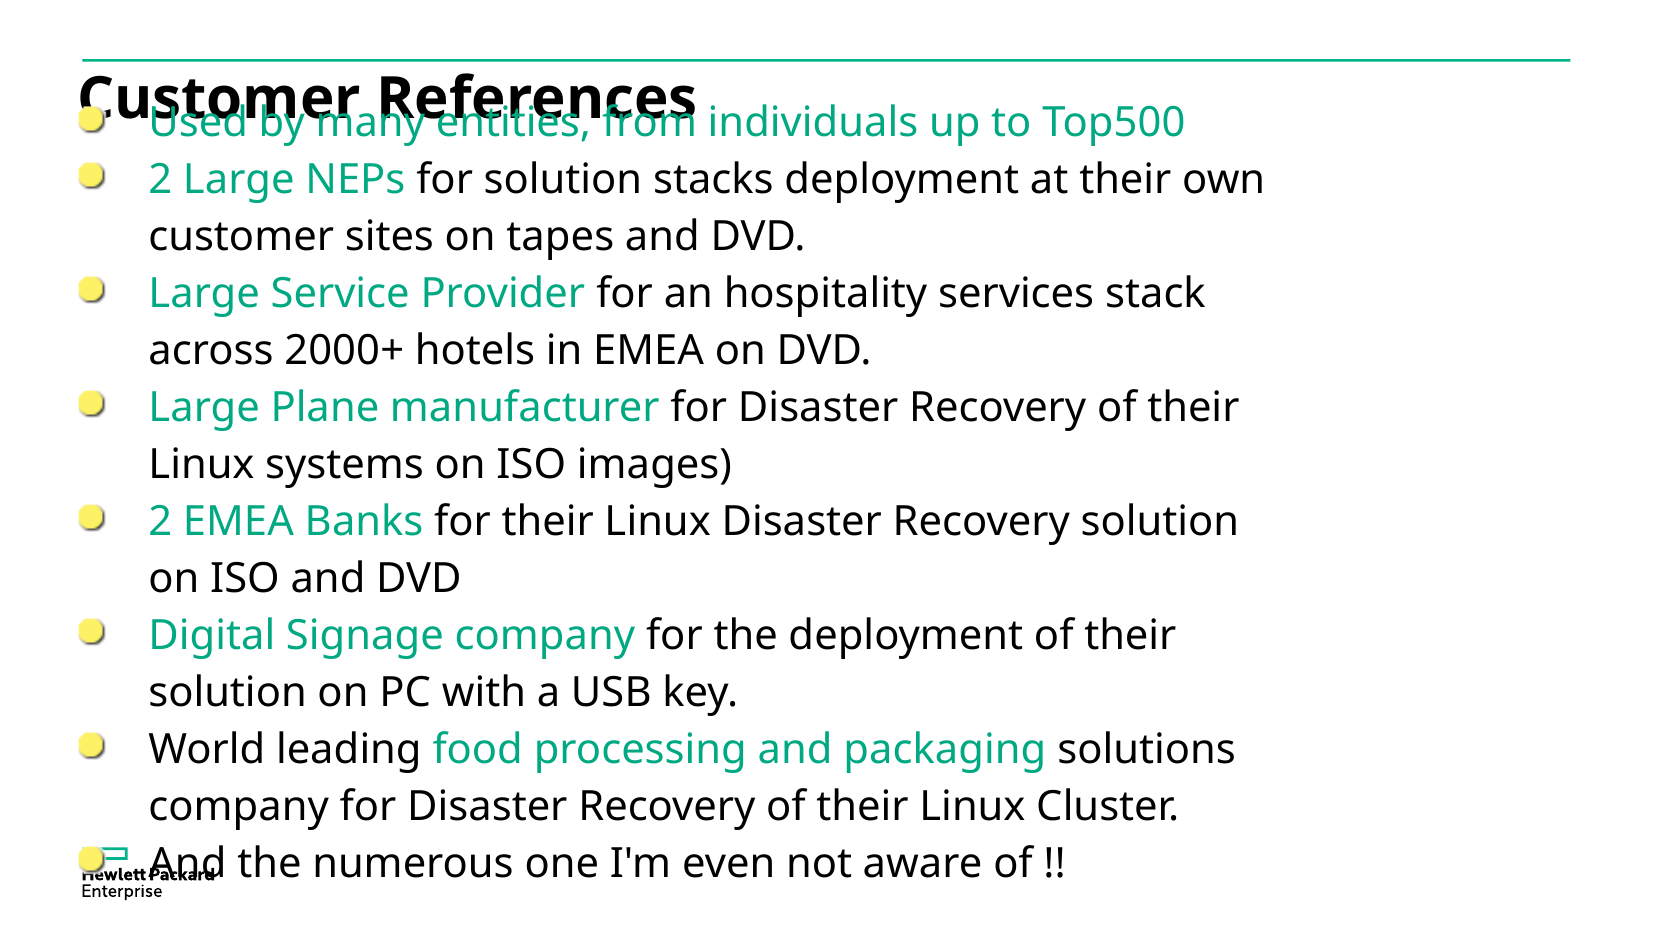

Customer References
Used by many entities, from individuals up to Top500
2 Large NEPs for solution stacks deployment at their own customer sites on tapes and DVD.
Large Service Provider for an hospitality services stack across 2000+ hotels in EMEA on DVD.
Large Plane manufacturer for Disaster Recovery of their Linux systems on ISO images)
2 EMEA Banks for their Linux Disaster Recovery solution on ISO and DVD
Digital Signage company for the deployment of their solution on PC with a USB key.
World leading food processing and packaging solutions company for Disaster Recovery of their Linux Cluster.
And the numerous one I'm even not aware of !!